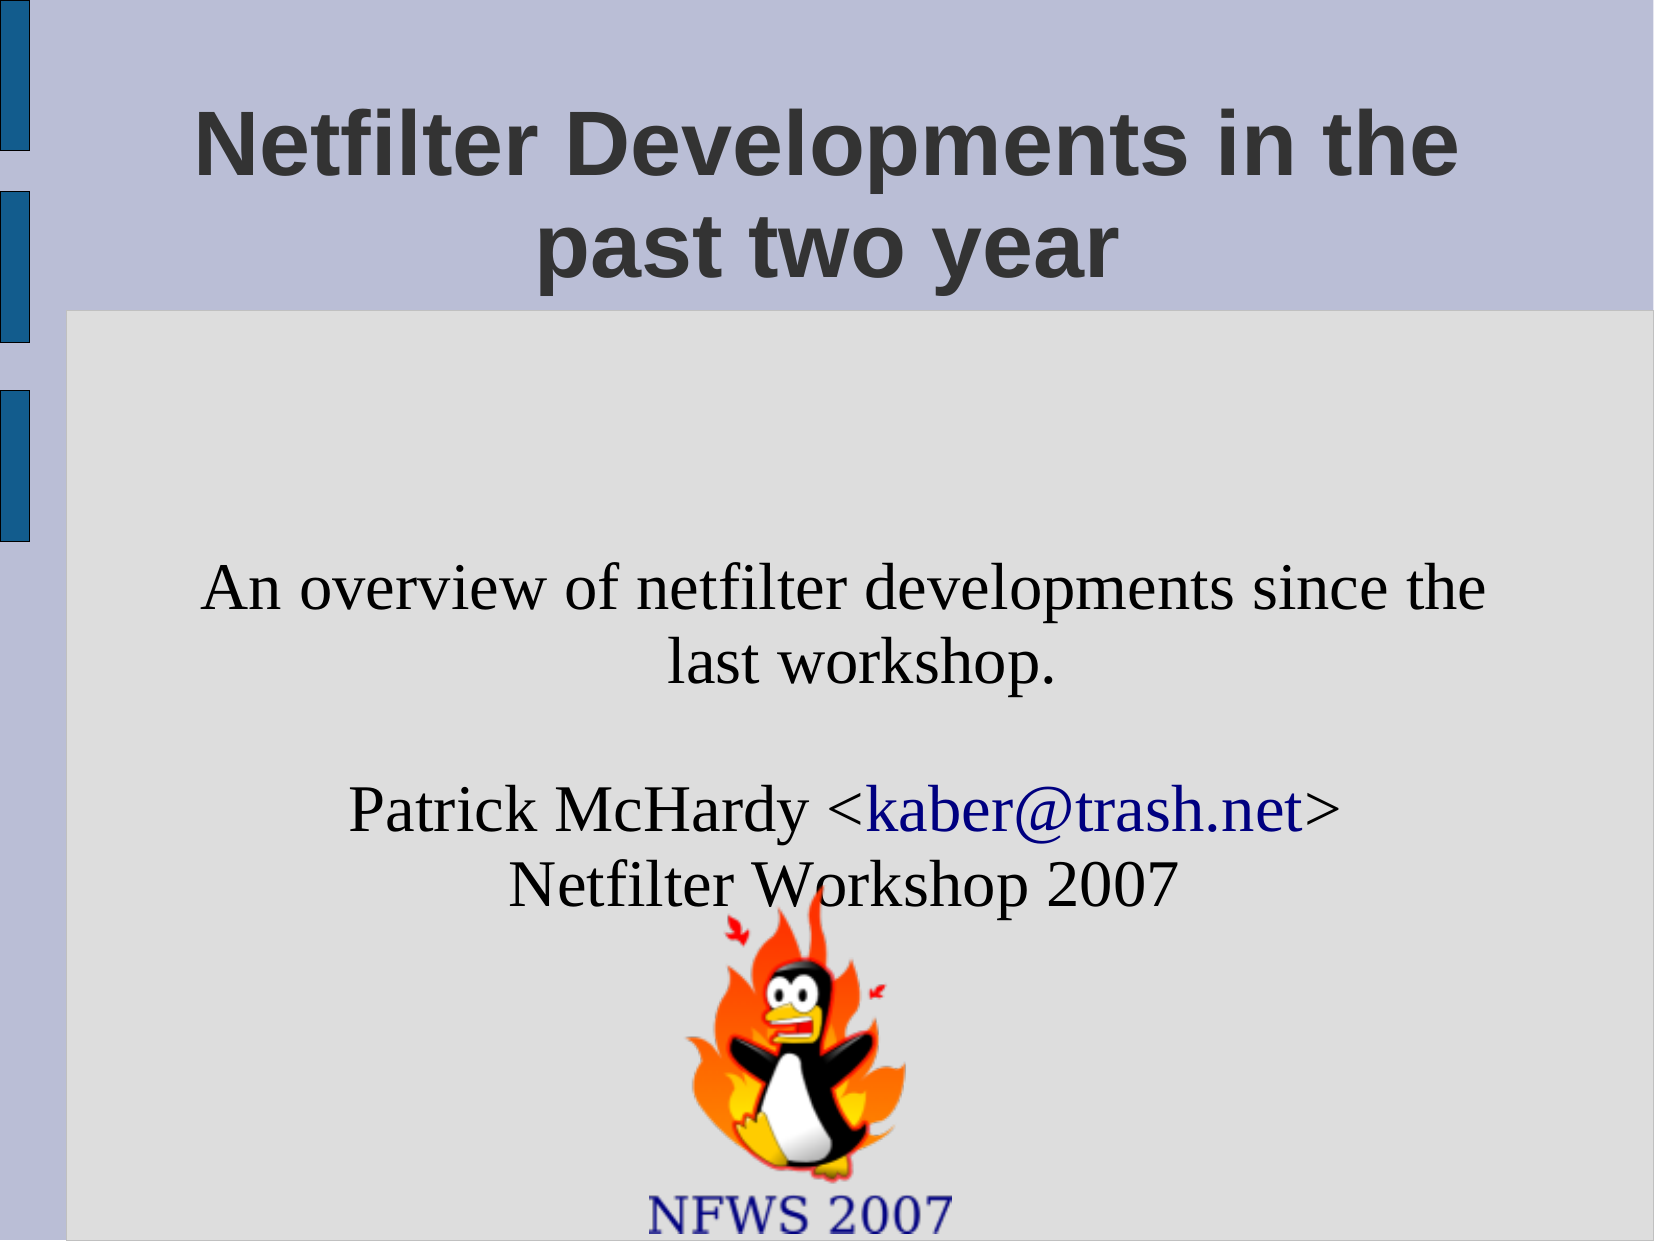

# Netfilter Developments in the past two year
An overview of netfilter developments since the last workshop.
Patrick McHardy <kaber@trash.net>
Netfilter Workshop 2007